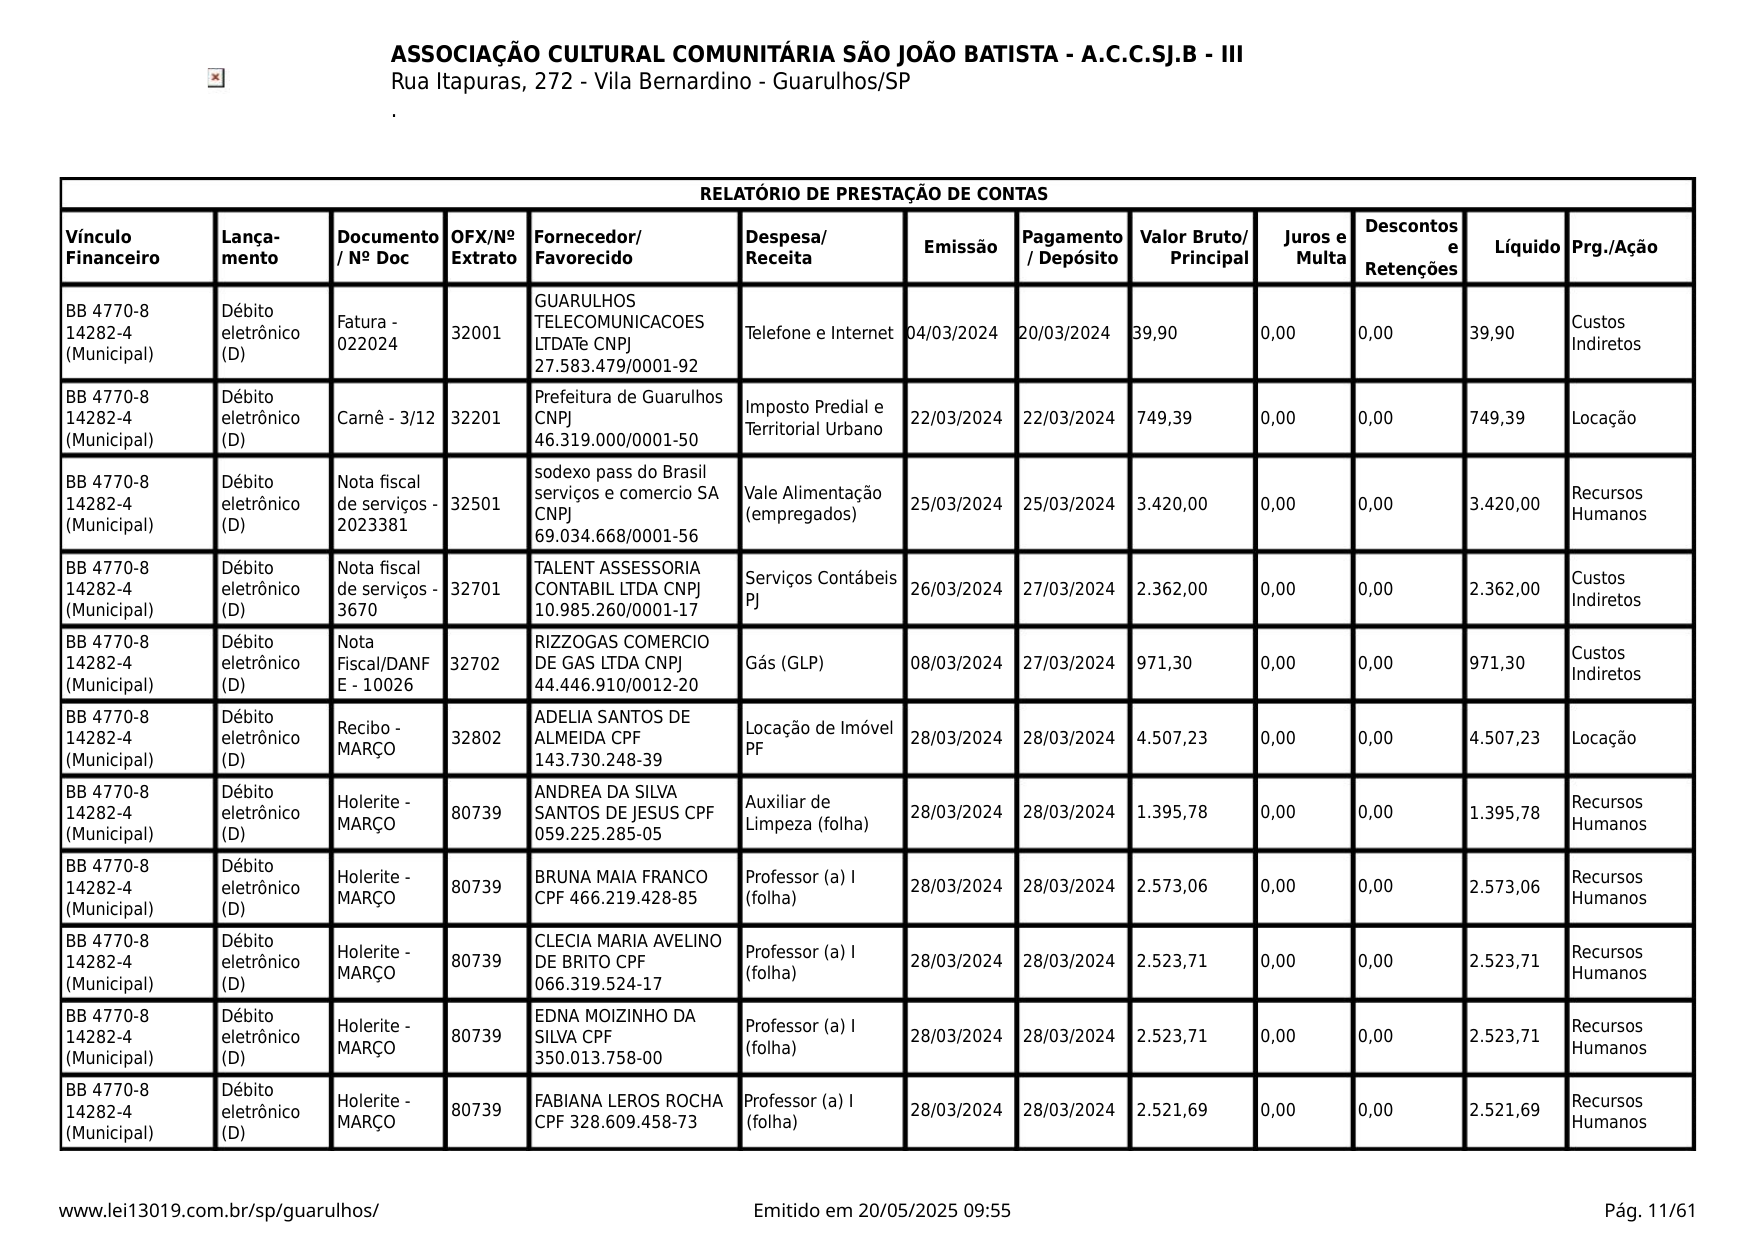

ASSOCIAÇÃO CULTURAL COMUNITÁRIA SÃO JOÃO BATISTA - A.C.C.SJ.B - III
Rua Itapuras, 272 - Vila Bernardino - Guarulhos/SP
.
RELATÓRIO DE PRESTAÇÃO DE CONTAS
Descontos
e
Retenções
Vínculo
Financeiro
Lança-
mento
Documento OFX/Nº Fornecedor/
Despesa/
Receita
Pagamento Valor Bruto/
/ Depósito Principal
Juros e
Multa
Emissão
Líquido Prg./Ação
/ Nº Doc
Extrato Favorecido
GUARULHOS
TELECOMUNICACOES
LTDATe CNPJ
27.583.479/0001-92
BB 4770-8
14282-4
(Municipal)
Débito
eletrônico
(D)
Fatura -
022024
Custos
Indiretos
32001
Telefone e Internet 04/03/2024 20/03/2024 39,90
0,00
0,00
0,00
0,00
39,90
BB 4770-8
14282-4
(Municipal)
Débito
eletrônico
(D)
Prefeitura de Guarulhos
CNPJ
46.319.000/0001-50
Imposto Predial e
Carnê - 3/12 32201
22/03/2024 22/03/2024 749,39
25/03/2024 25/03/2024 3.420,00
0,00
0,00
749,39
Locação
Territorial Urbano
sodexo pass do Brasil
BB 4770-8
14282-4
(Municipal)
Débito
eletrônico
(D)
Nota ﬁscal
de serviços - 32501
2023381
serviços e comercio SA Vale Alimentação
Recursos
Humanos
3.420,00
CNPJ
(empregados)
69.034.668/0001-56
BB 4770-8
14282-4
(Municipal)
Débito
eletrônico
(D)
Nota ﬁscal
de serviços - 32701
3670
TALENT ASSESSORIA
CONTABIL LTDA CNPJ
10.985.260/0001-17
Serviços Contábeis
PJ
Custos
Indiretos
26/03/2024 27/03/2024 2.362,00
08/03/2024 27/03/2024 971,30
28/03/2024 28/03/2024 4.507,23
28/03/2024 28/03/2024 1.395,78
28/03/2024 28/03/2024 2.573,06
28/03/2024 28/03/2024 2.523,71
28/03/2024 28/03/2024 2.523,71
28/03/2024 28/03/2024 2.521,69
0,00
0,00
0,00
0,00
0,00
0,00
0,00
0,00
0,00
0,00
0,00
0,00
0,00
0,00
0,00
0,00
2.362,00
971,30
BB 4770-8
14282-4
(Municipal)
Débito
eletrônico
(D)
Nota
RIZZOGAS COMERCIO
DE GAS LTDA CNPJ
44.446.910/0012-20
Custos
Indiretos
Fiscal/DANF 32702
E - 10026
Gás (GLP)
BB 4770-8
14282-4
(Municipal)
Débito
eletrônico
(D)
ADELIA SANTOS DE
ALMEIDA CPF
143.730.248-39
Recibo -
MARÇO
Locação de Imóvel
PF
32802
80739
80739
80739
80739
80739
4.507,23
1.395,78
2.573,06
2.523,71
2.523,71
2.521,69
Locação
BB 4770-8
14282-4
(Municipal)
Débito
eletrônico
(D)
ANDREA DA SILVA
SANTOS DE JESUS CPF
059.225.285-05
Holerite -
MARÇO
Auxiliar de
Limpeza (folha)
Recursos
Humanos
BB 4770-8
14282-4
(Municipal)
Débito
eletrônico
(D)
Holerite -
MARÇO
BRUNA MAIA FRANCO
CPF 466.219.428-85
Professor (a) I
(folha)
Recursos
Humanos
BB 4770-8
14282-4
(Municipal)
Débito
eletrônico
(D)
CLECIA MARIA AVELINO
DE BRITO CPF
066.319.524-17
Holerite -
MARÇO
Professor (a) I
(folha)
Recursos
Humanos
BB 4770-8
14282-4
(Municipal)
Débito
eletrônico
(D)
EDNA MOIZINHO DA
SILVA CPF
350.013.758-00
Holerite -
MARÇO
Professor (a) I
(folha)
Recursos
Humanos
BB 4770-8
14282-4
(Municipal)
Débito
eletrônico
(D)
Holerite -
MARÇO
FABIANA LEROS ROCHA Professor (a) I
CPF 328.609.458-73 (folha)
Recursos
Humanos
www.lei13019.com.br/sp/guarulhos/
Emitido em 20/05/2025 09:55
Pág. 11/61